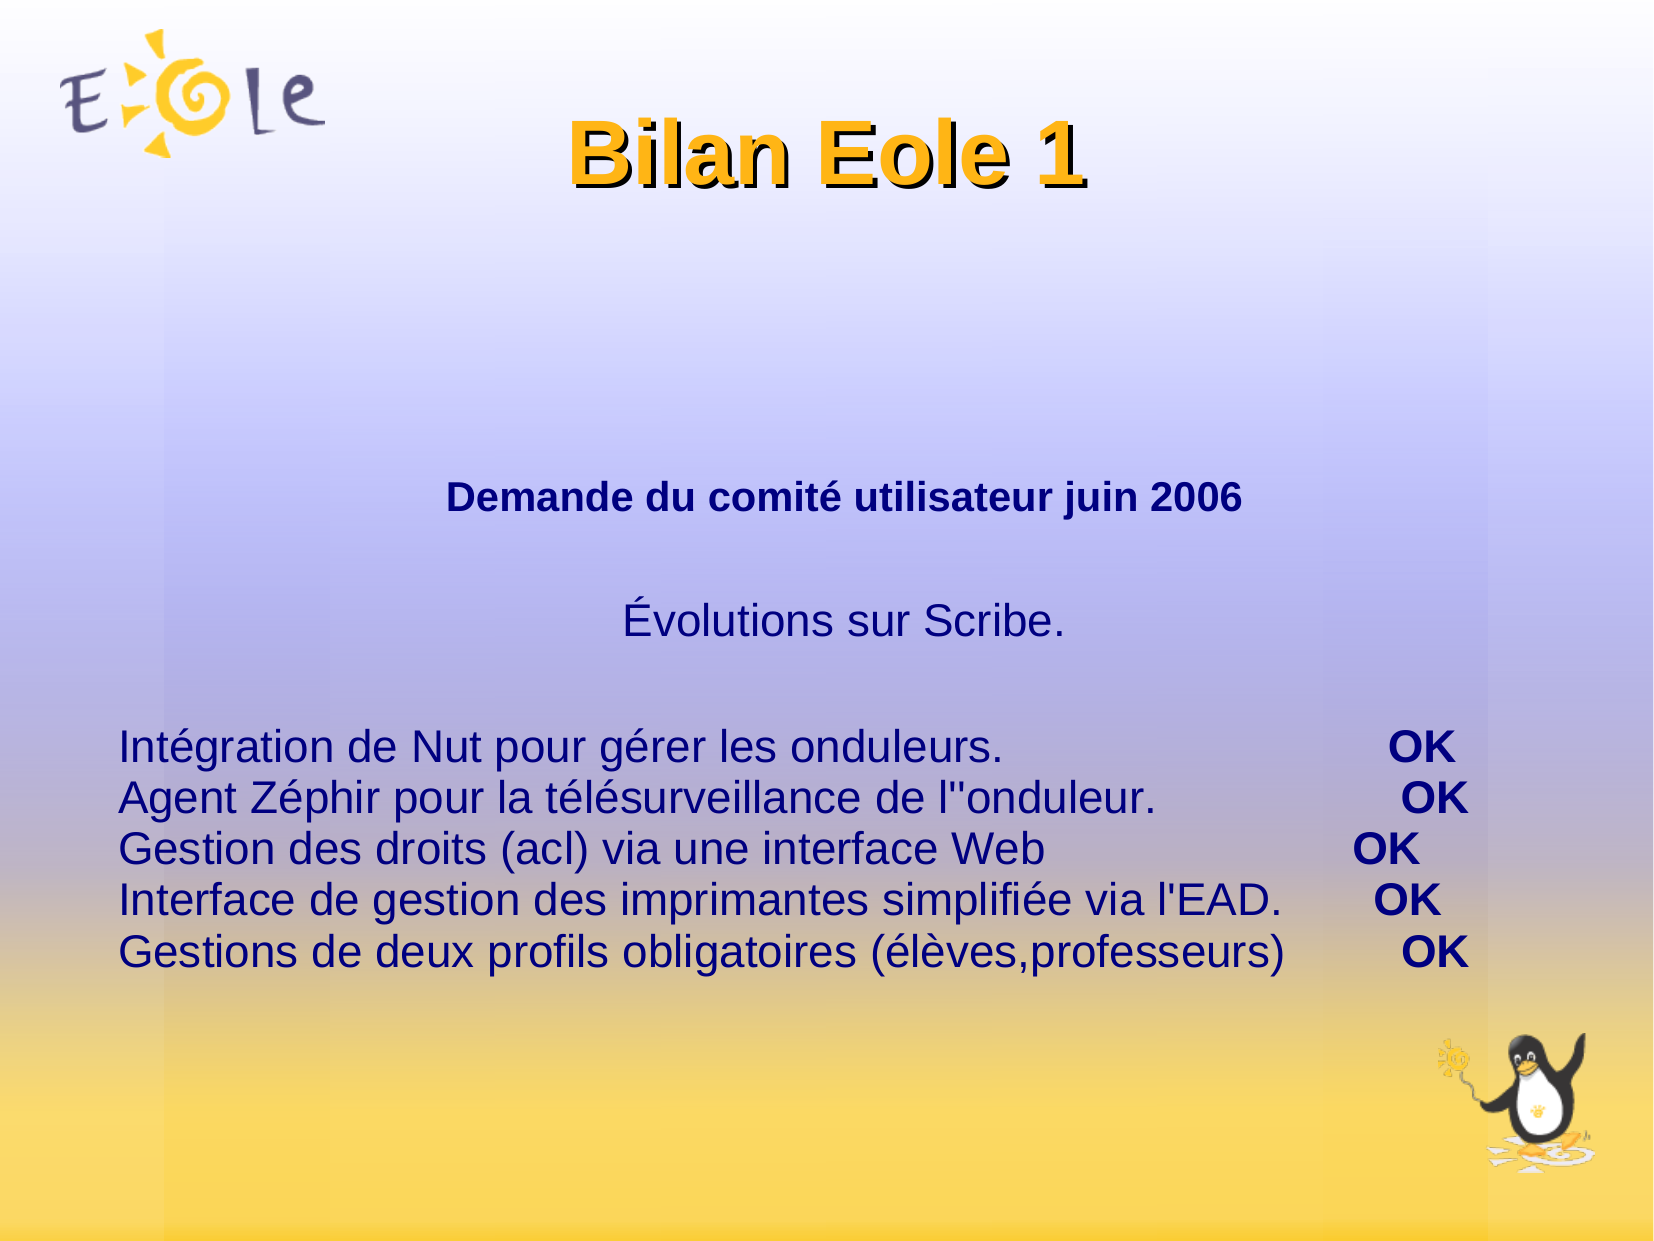

# Bilan Eole 1
Demande du comité utilisateur juin 2006
Évolutions sur Scribe.
Intégration de Nut pour gérer les onduleurs. OK
Agent Zéphir pour la télésurveillance de l''onduleur. OK
Gestion des droits (acl) via une interface Web  OK
Interface de gestion des imprimantes simplifiée via l'EAD.  OK
Gestions de deux profils obligatoires (élèves,professeurs) OK